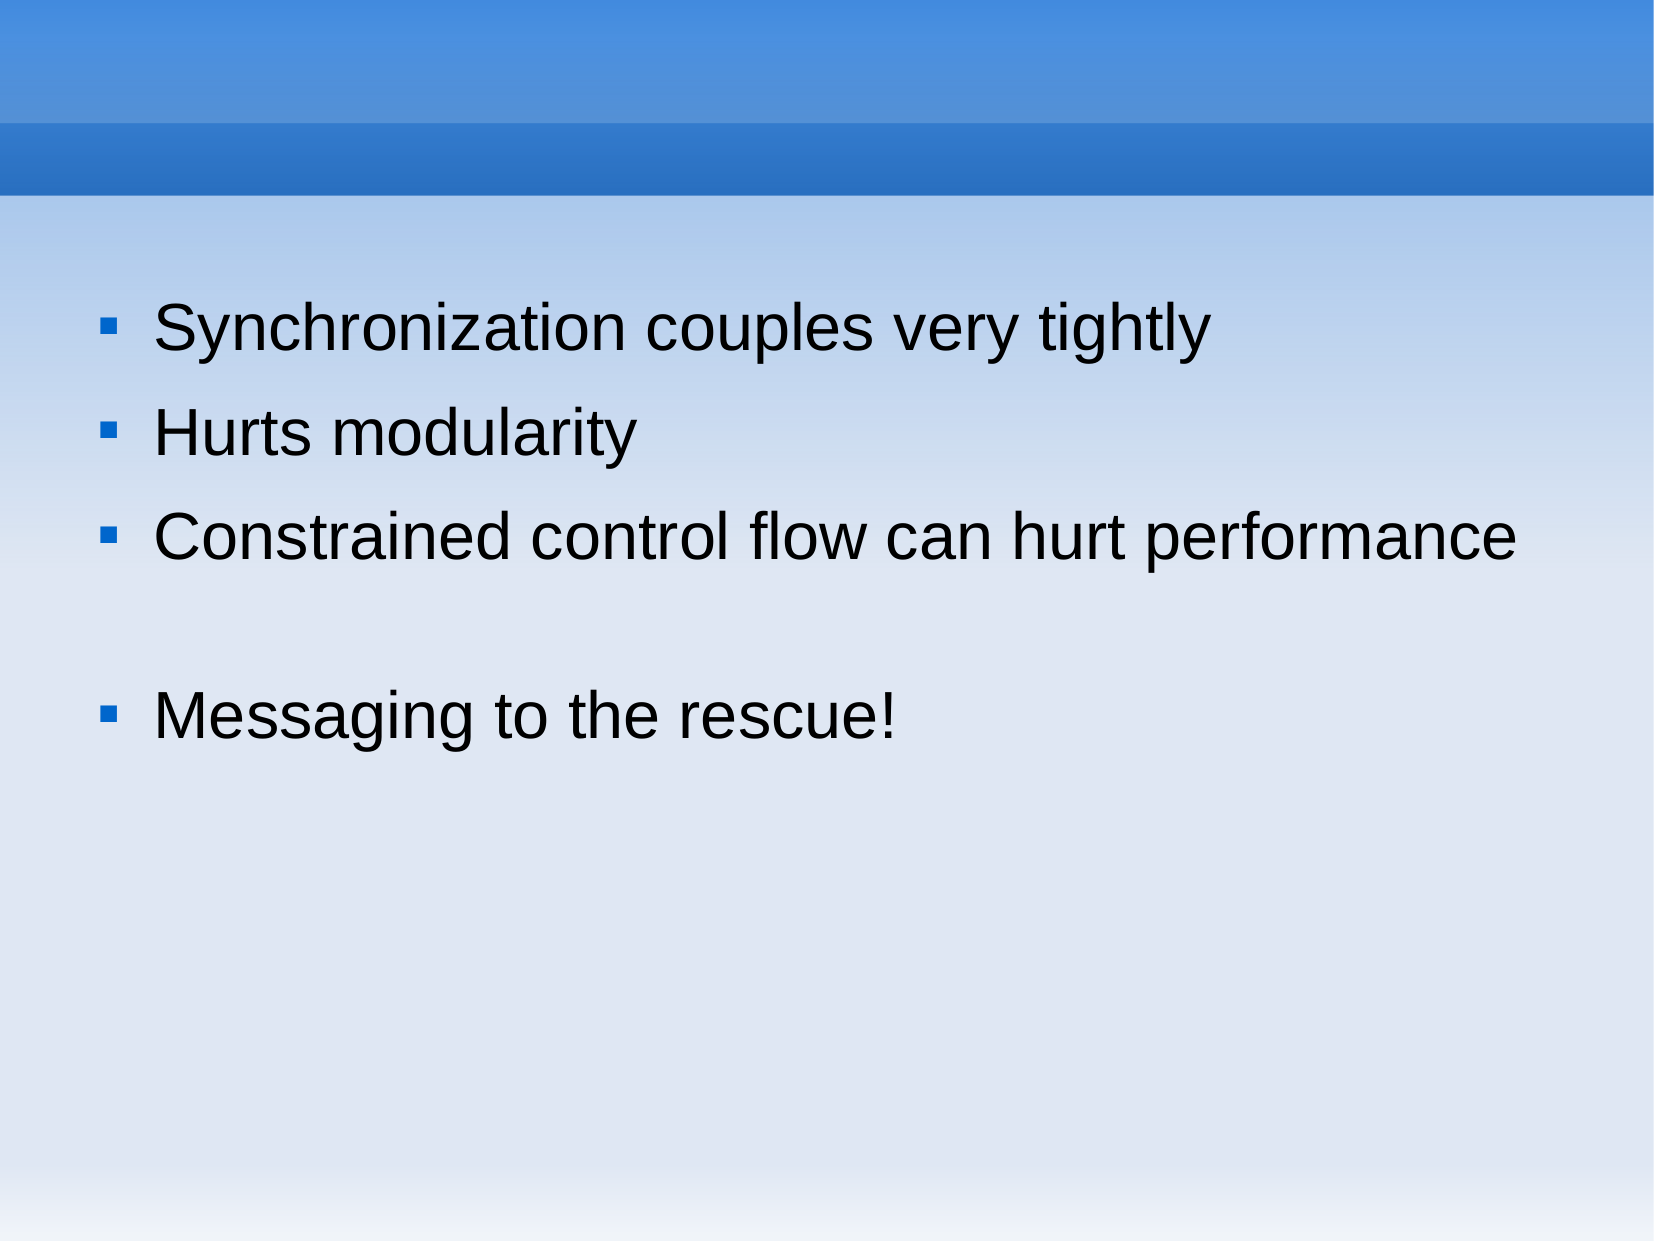

# Synchronization couples very tightly
Hurts modularity
Constrained control flow can hurt performance
Messaging to the rescue!